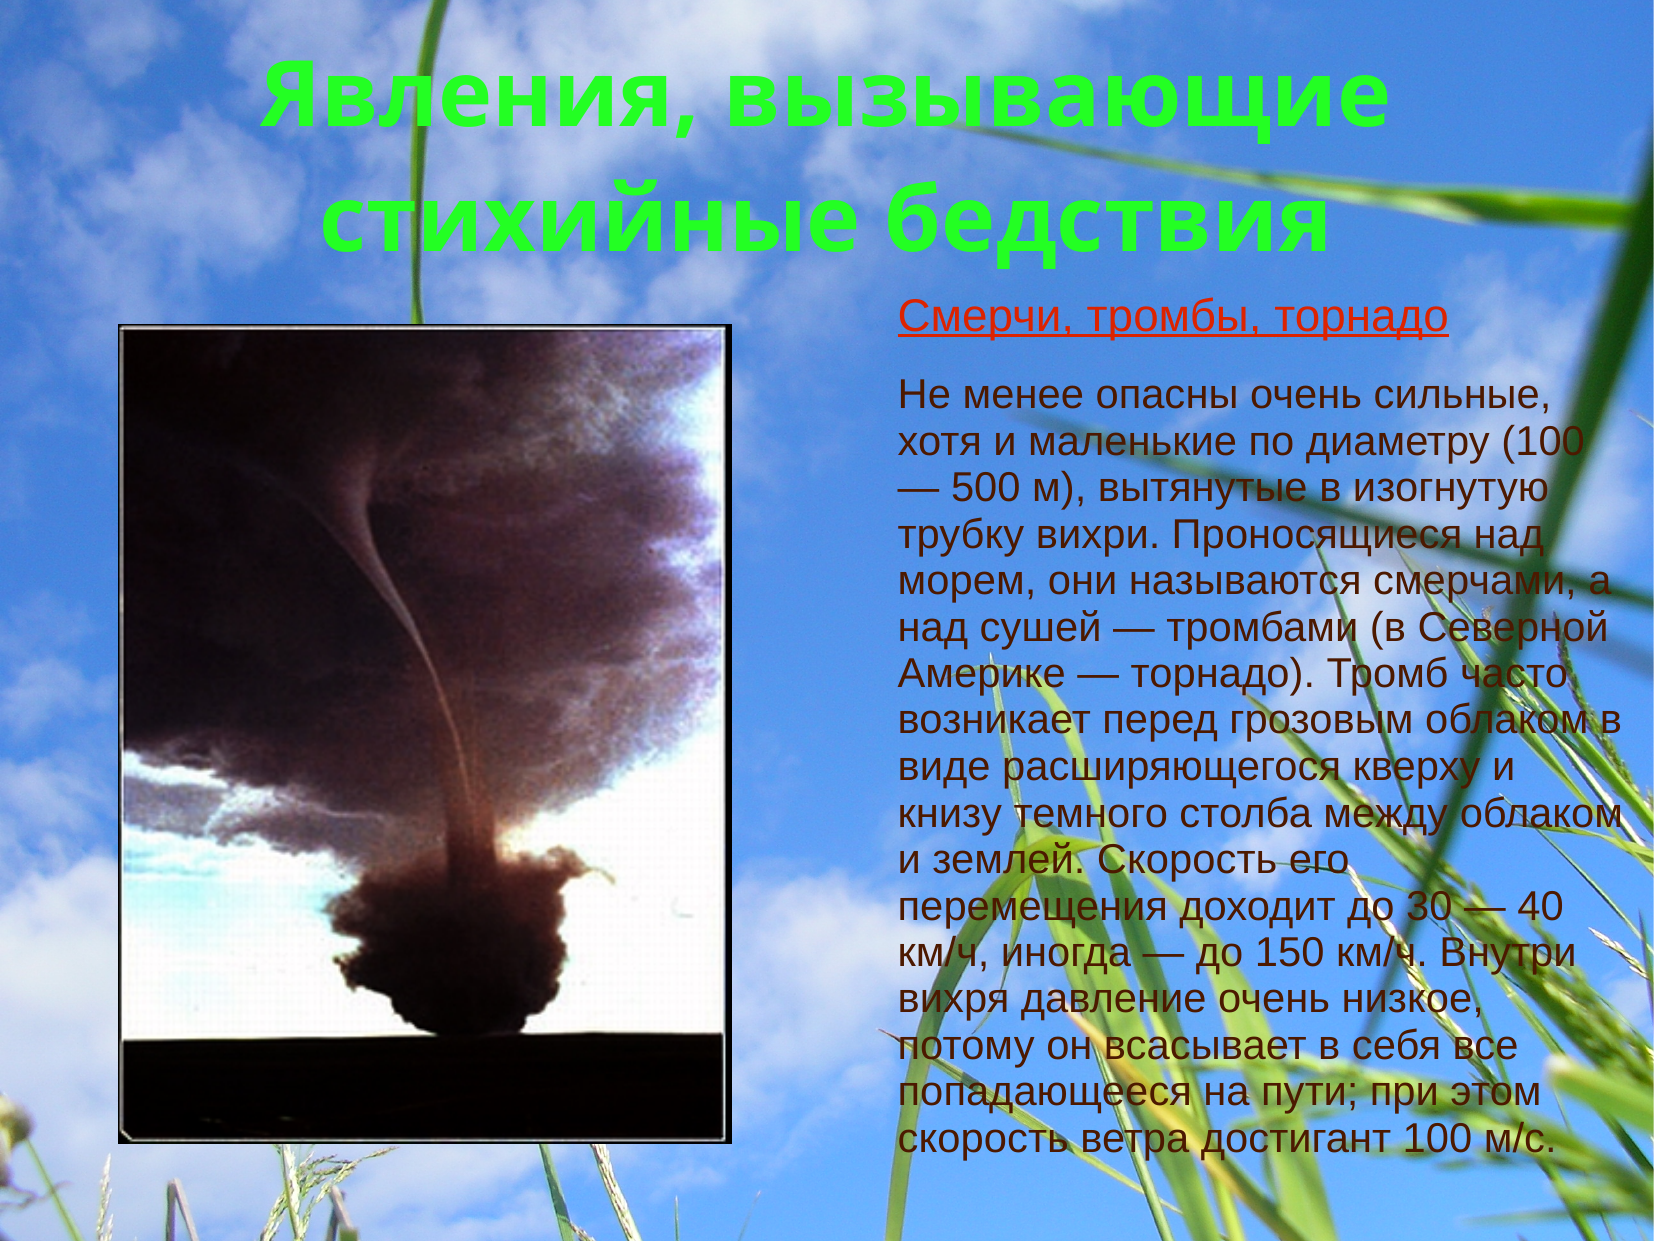

# Явления, вызывающие стихийные бедствия
Смерчи, тромбы, торнадо
Не менее опасны очень сильные, хотя и маленькие по диаметру (100 — 500 м), вытянутые в изогнутую трубку вихри. Проносящиеся над морем, они называются смерчами, а над сушей — тромбами (в Северной Америке — торнадо). Тромб часто возникает перед грозовым облаком в виде расширяющегося кверху и книзу темного столба между облаком и землей. Скорость его перемещения доходит до 30 — 40 км/ч, иногда — до 150 км/ч. Внутри вихря давление очень низкое, потому он всасывает в себя все попадающееся на пути; при этом скорость ветра достигант 100 м/с.